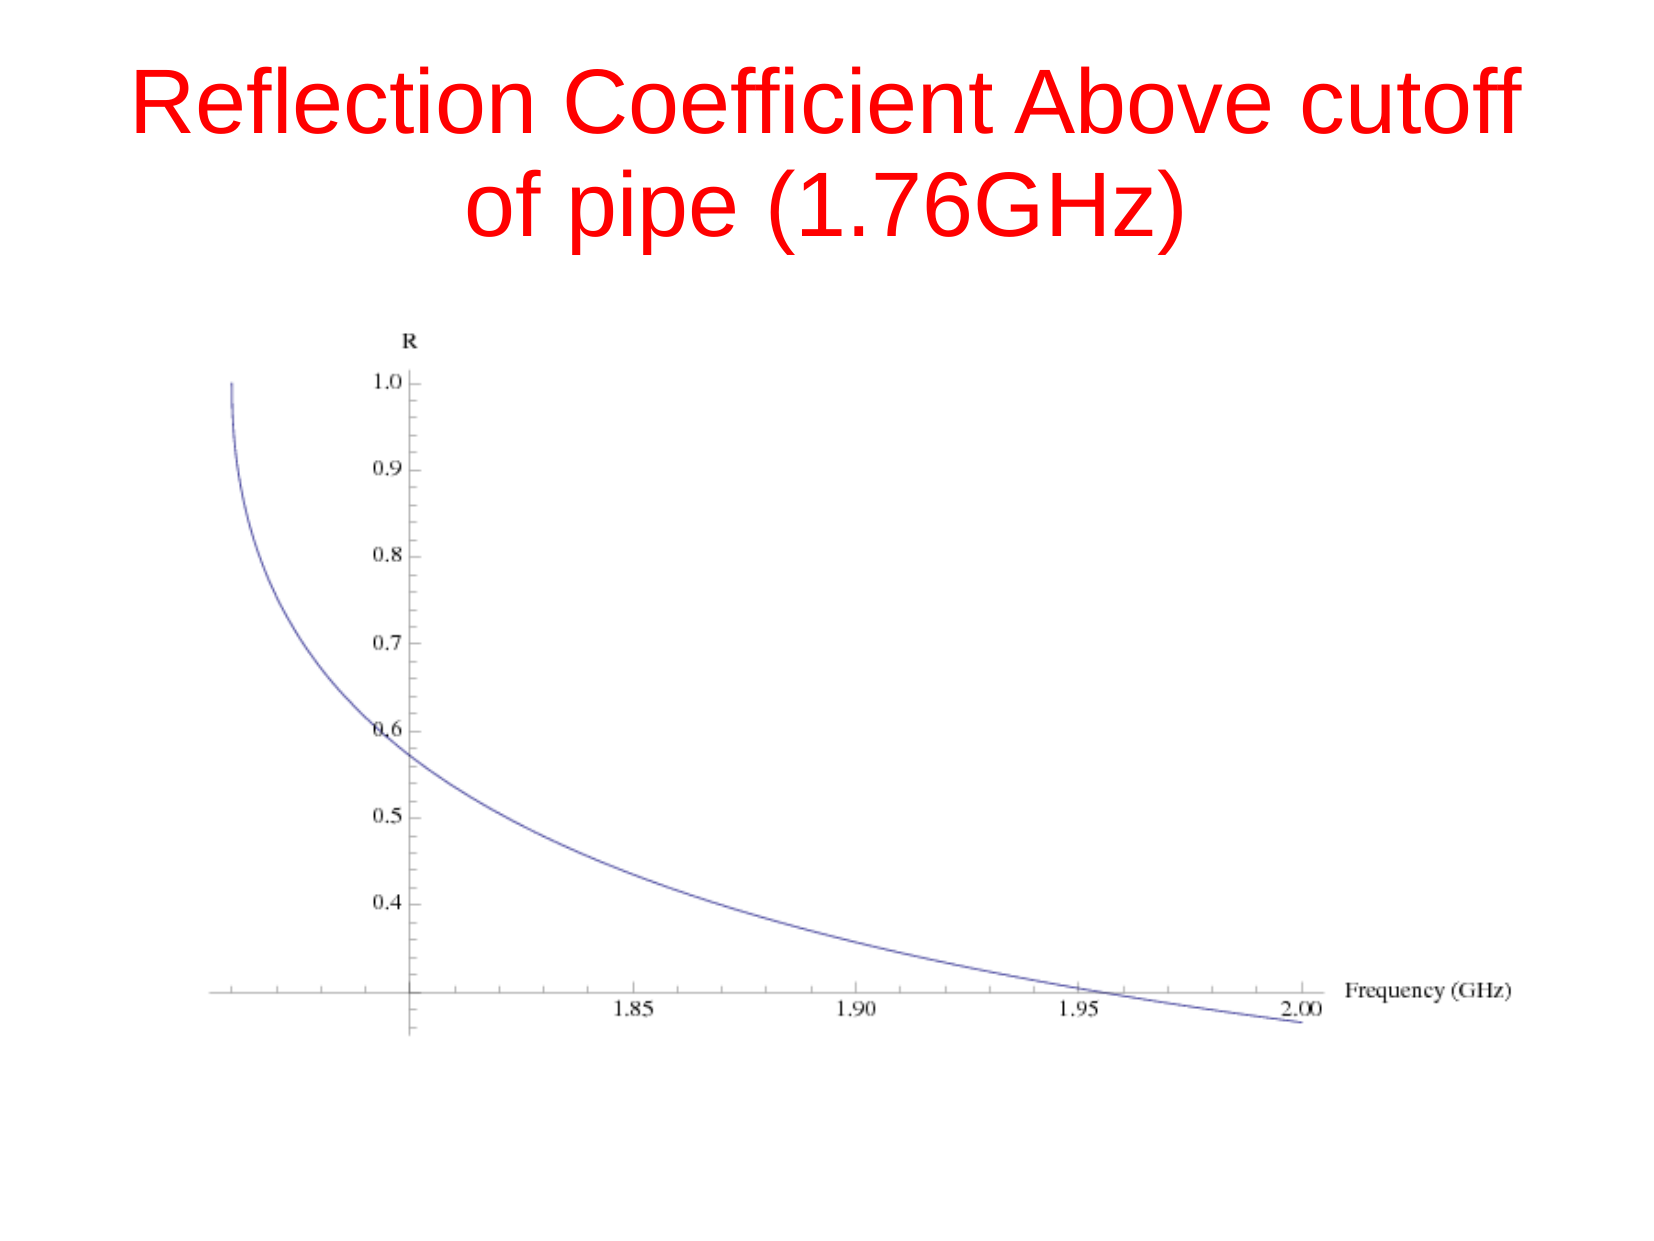

# Reflection Coefficient Above cutoff of pipe (1.76GHz)